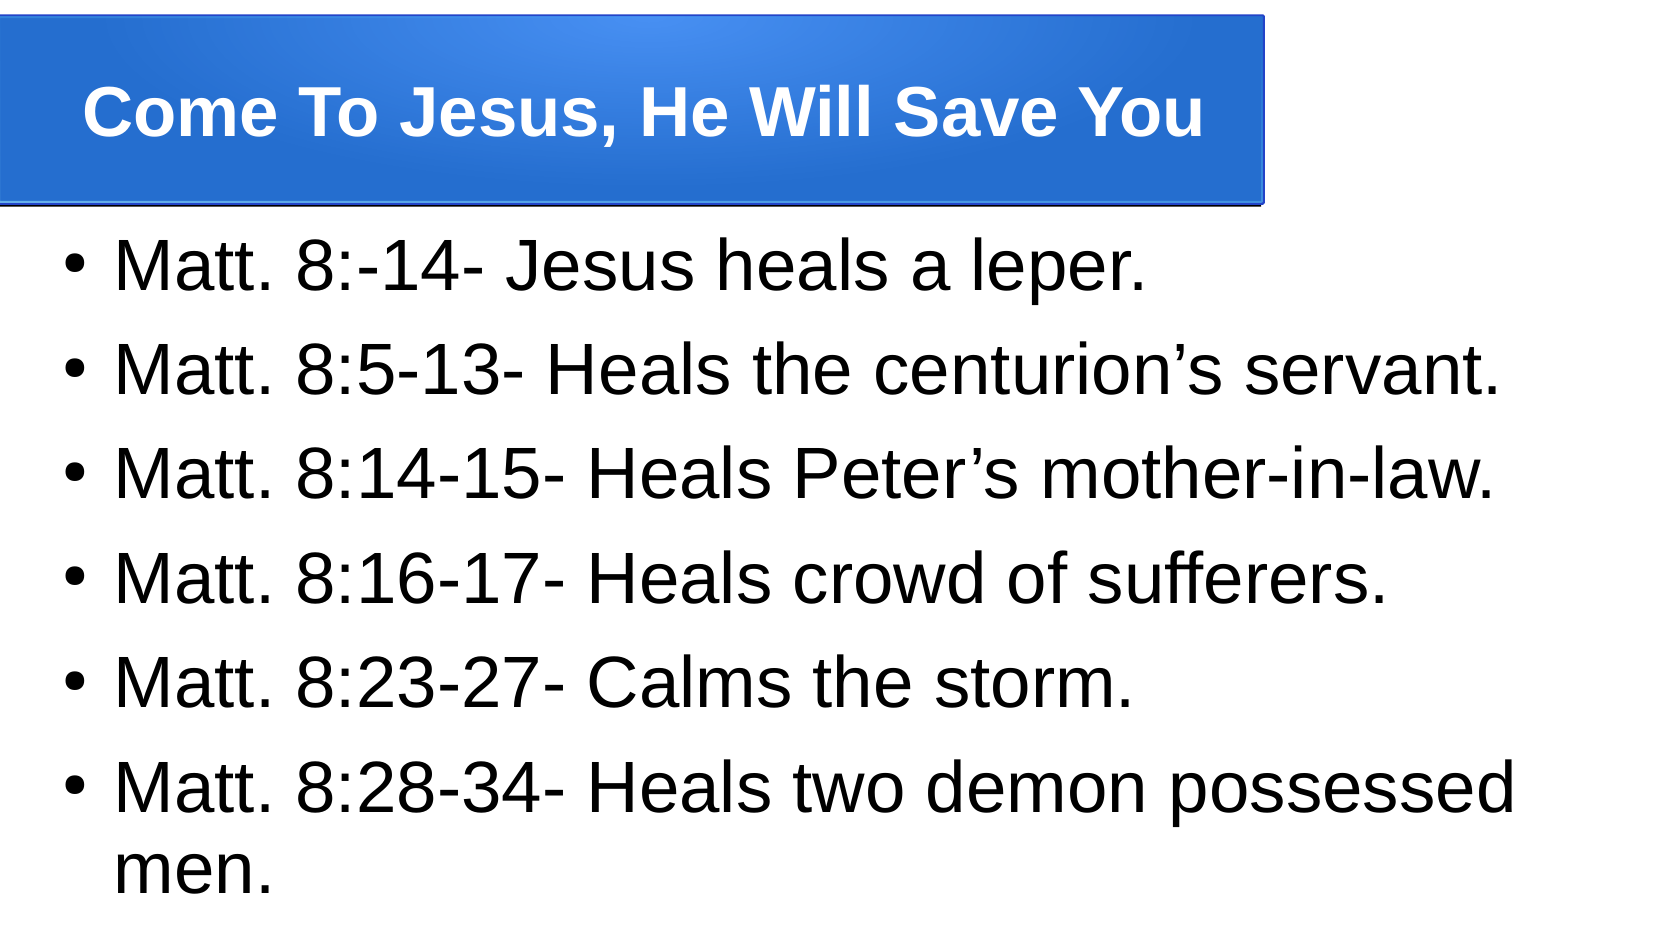

# Come To Jesus, He Will Save You
Matt. 8:-14- Jesus heals a leper.
Matt. 8:5-13- Heals the centurion’s servant.
Matt. 8:14-15- Heals Peter’s mother-in-law.
Matt. 8:16-17- Heals crowd of sufferers.
Matt. 8:23-27- Calms the storm.
Matt. 8:28-34- Heals two demon possessed men.